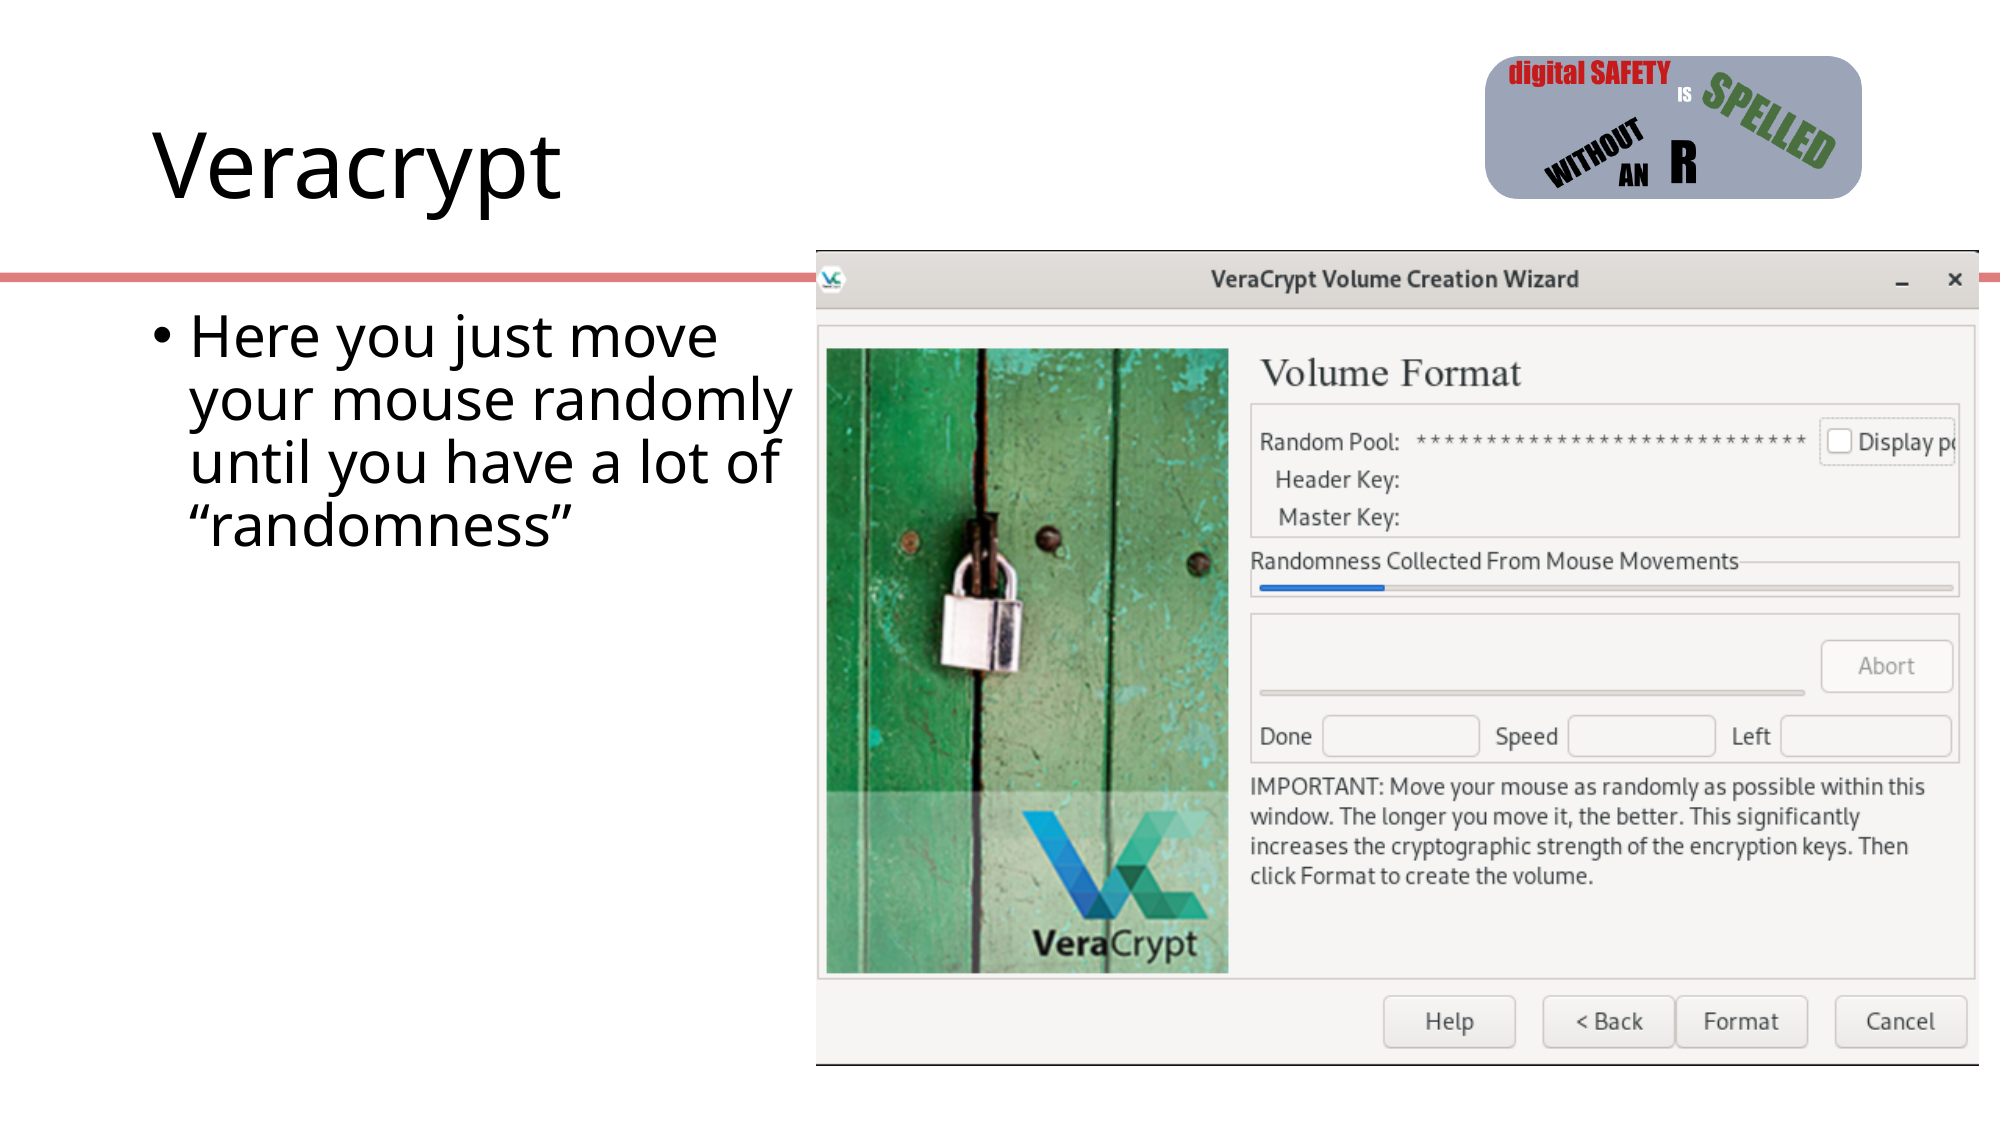

# Veracrypt
Here you just move your mouse randomly until you have a lot of “randomness”